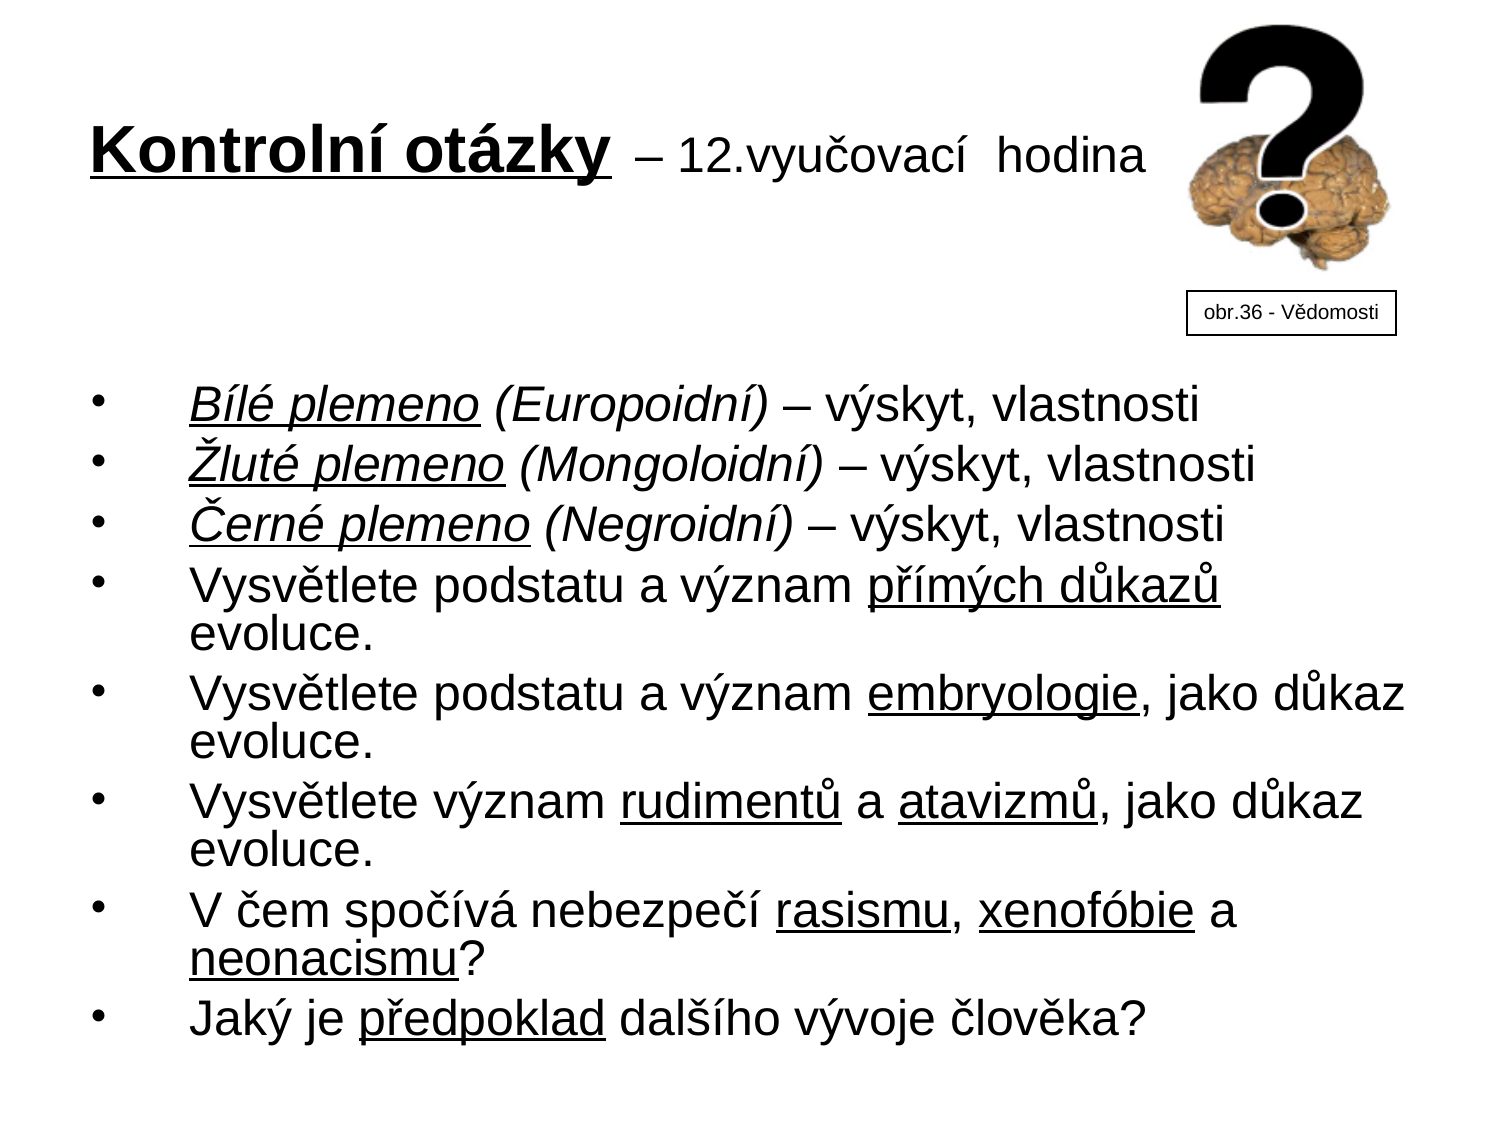

# Kontrolní otázky – 12.vyučovací hodina
obr.36 - Vědomosti
Bílé plemeno (Europoidní) – výskyt, vlastnosti
Žluté plemeno (Mongoloidní) – výskyt, vlastnosti
Černé plemeno (Negroidní) – výskyt, vlastnosti
Vysvětlete podstatu a význam přímých důkazů evoluce.
Vysvětlete podstatu a význam embryologie, jako důkaz evoluce.
Vysvětlete význam rudimentů a atavizmů, jako důkaz evoluce.
V čem spočívá nebezpečí rasismu, xenofóbie a neonacismu?
Jaký je předpoklad dalšího vývoje člověka?